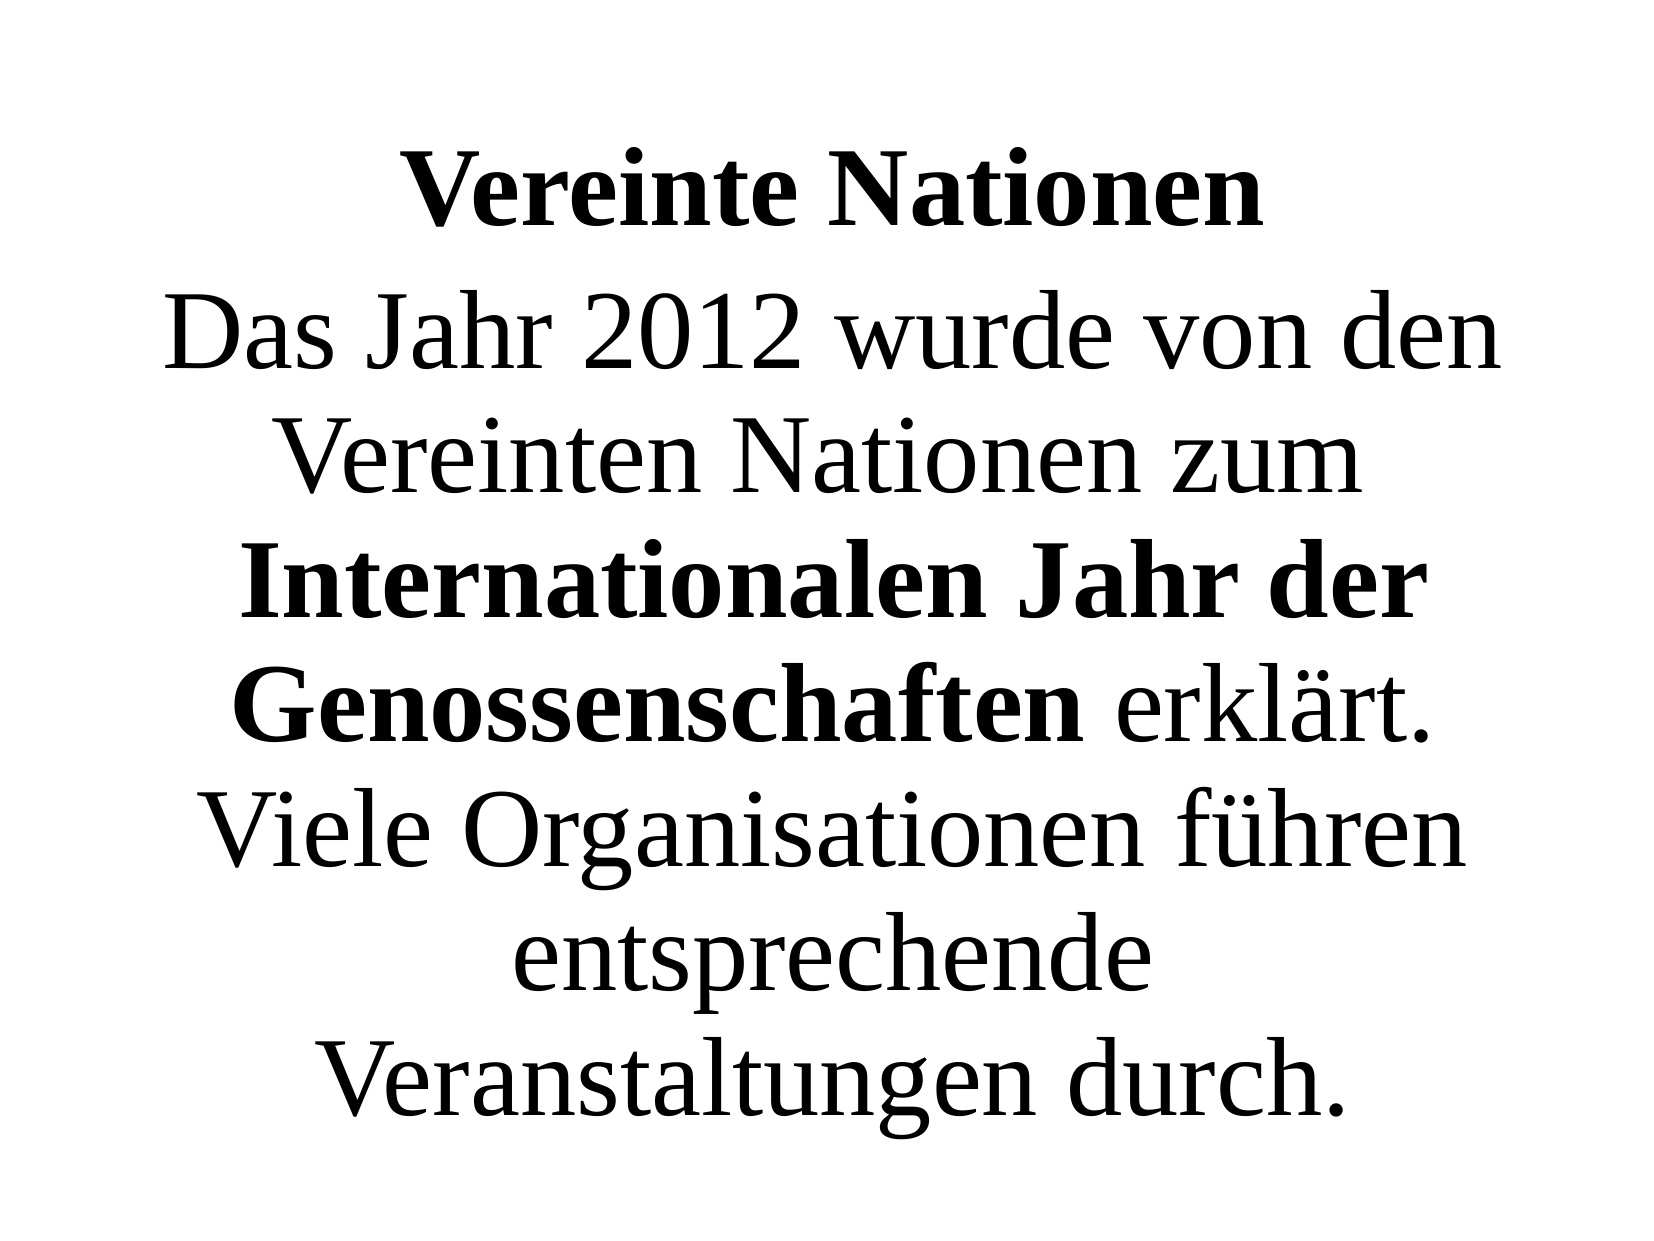

Vereinte Nationen
Das Jahr 2012 wurde von den Vereinten Nationen zum
Internationalen Jahr der Genossenschaften erklärt.
Viele Organisationen führen entsprechende Veranstaltungen durch.